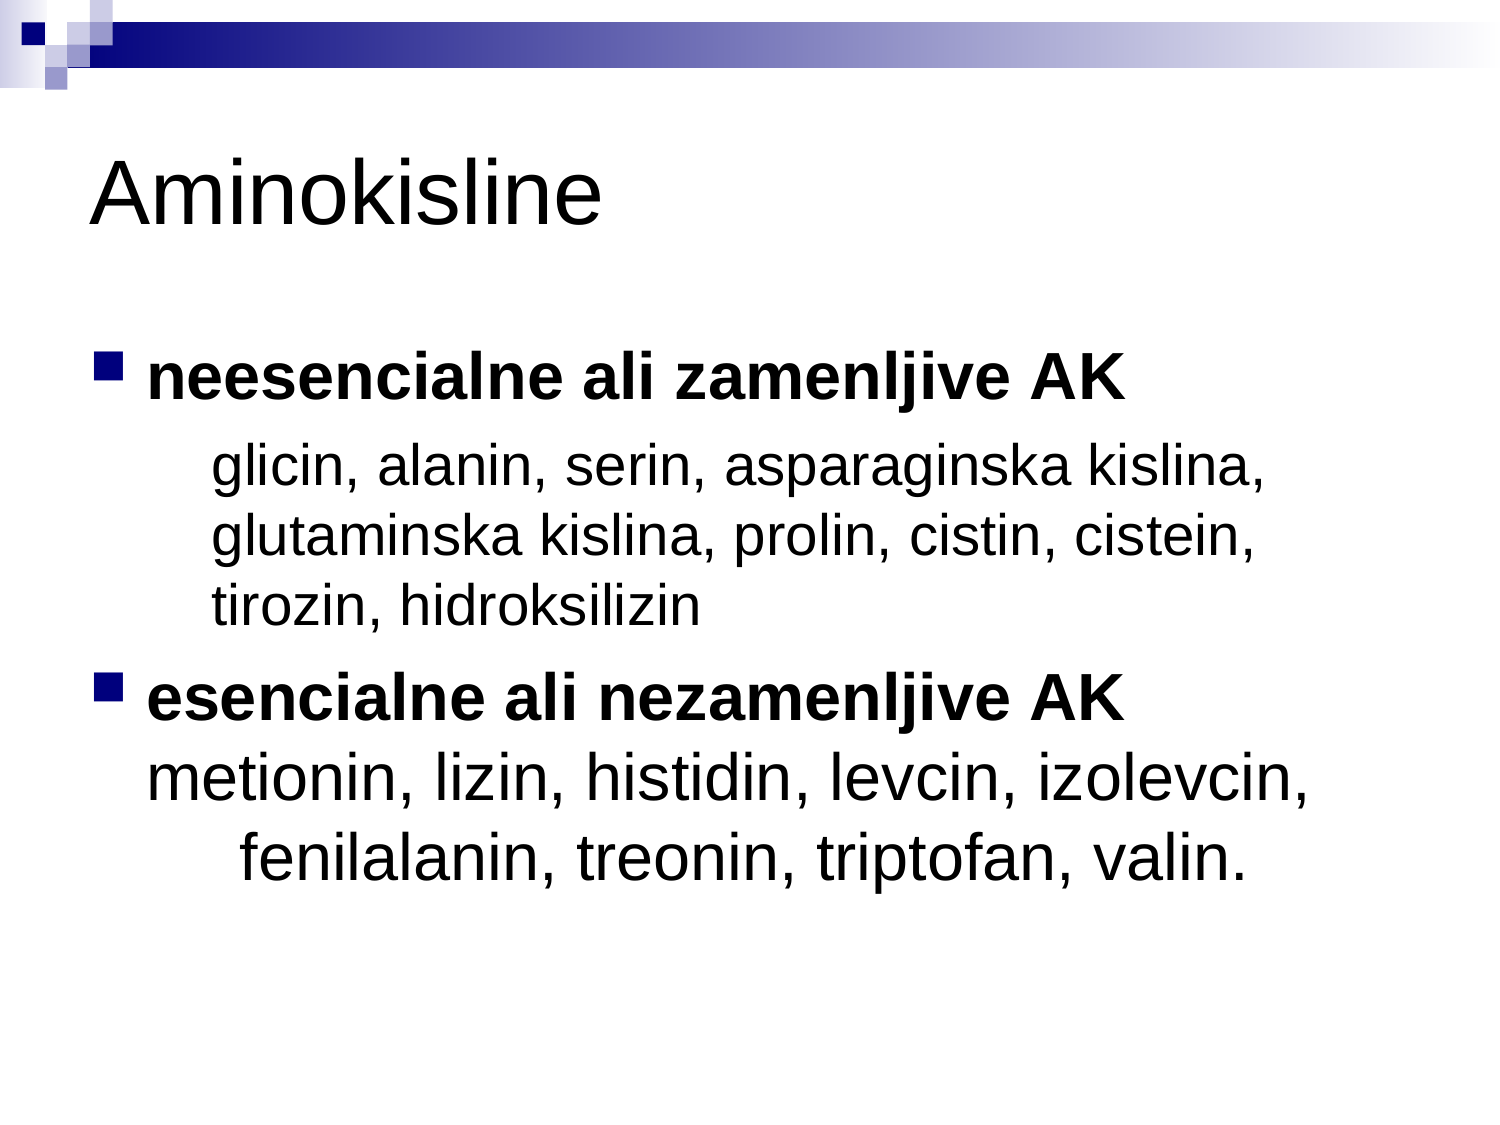

# Aminokisline
neesencialne ali zamenljive AK
	glicin, alanin, serin, asparaginska kislina, glutaminska kislina, prolin, cistin, cistein, tirozin, hidroksilizin
esencialne ali nezamenljive AK 	metionin, lizin, histidin, levcin, izolevcin, 	fenilalanin, treonin, triptofan, valin.